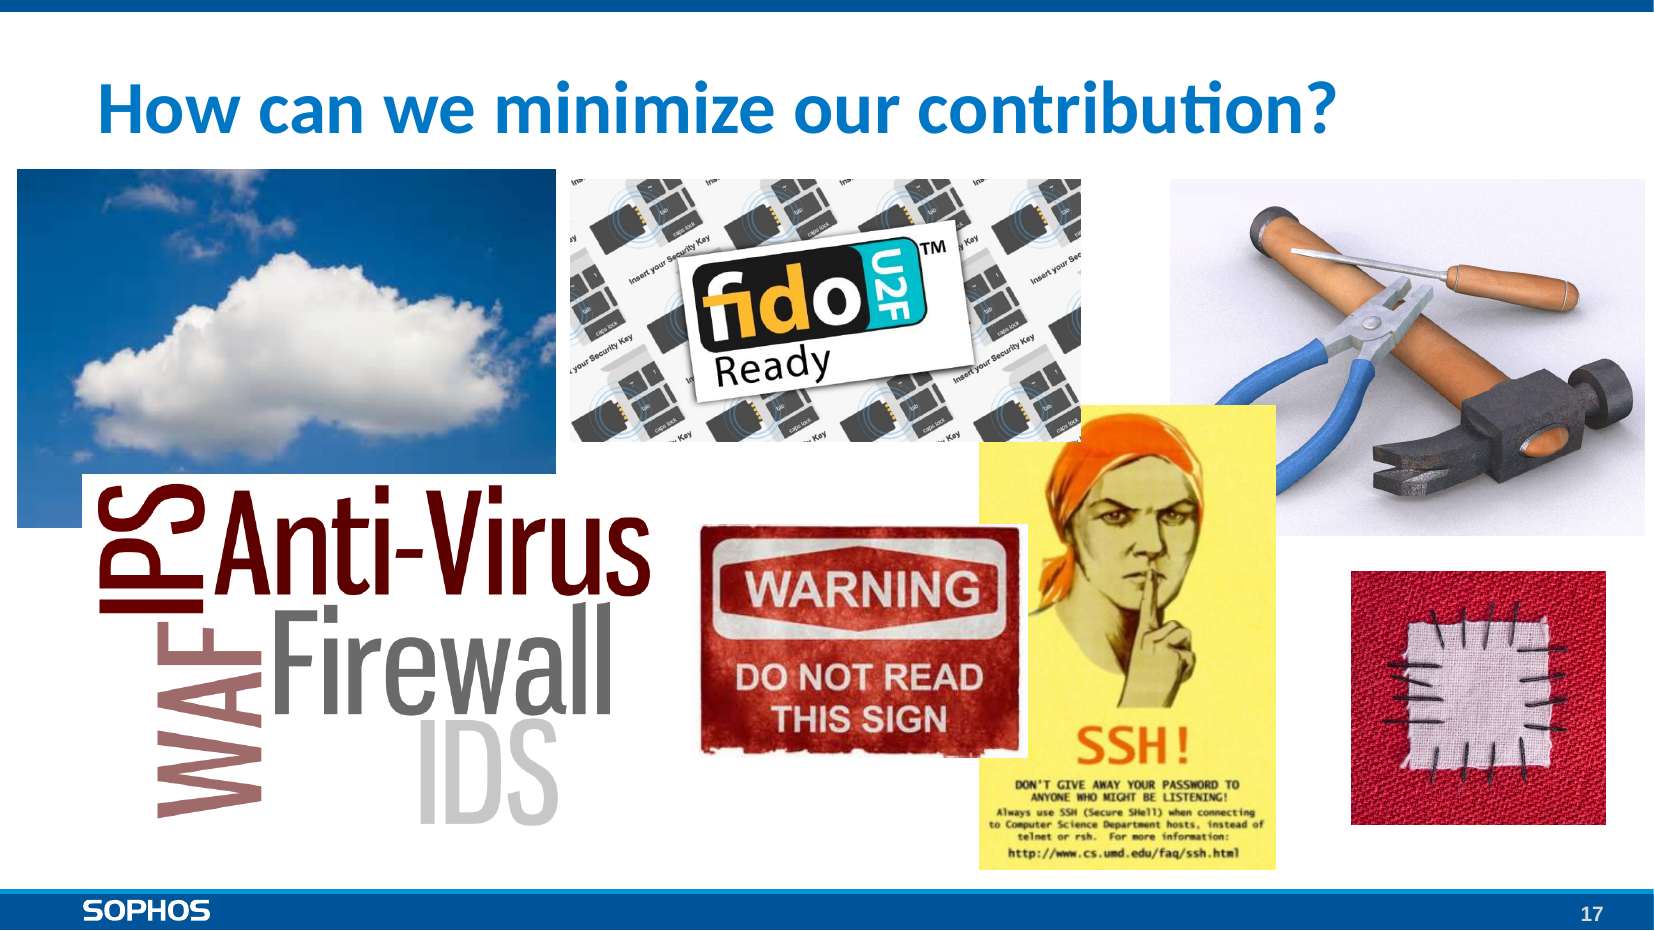

# How can we minimize our contribution?